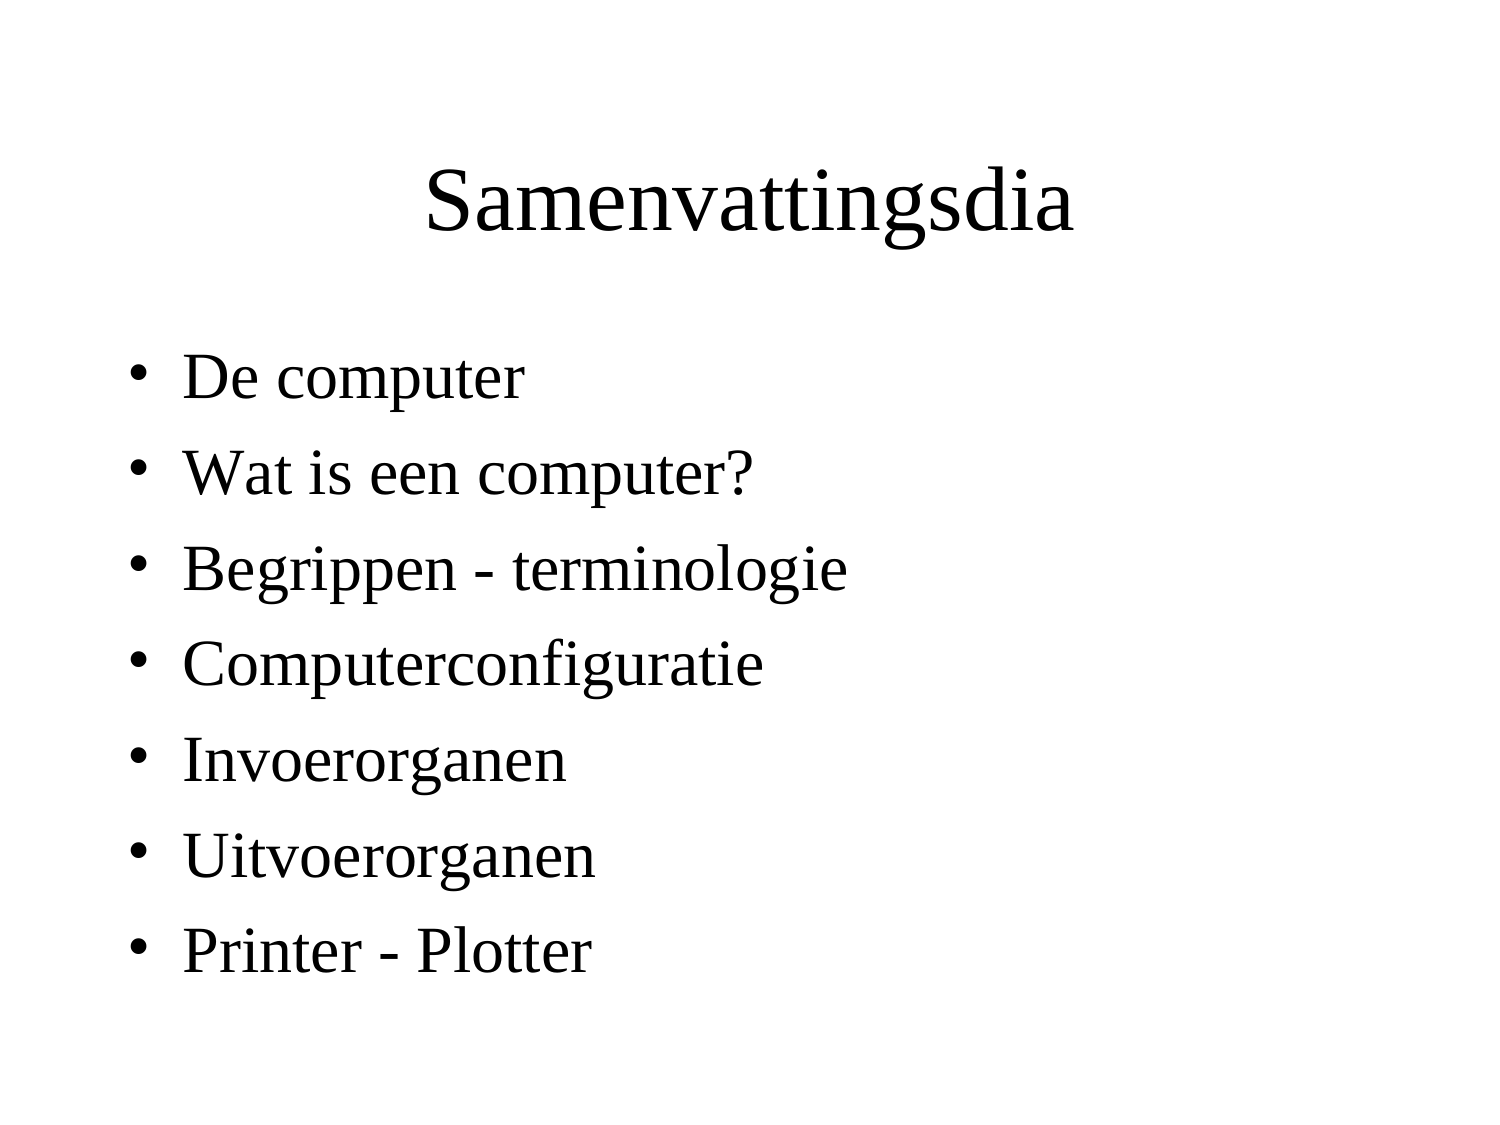

# Samenvattingsdia
De computer
Wat is een computer?
Begrippen - terminologie
Computerconfiguratie
Invoerorganen
Uitvoerorganen
Printer - Plotter